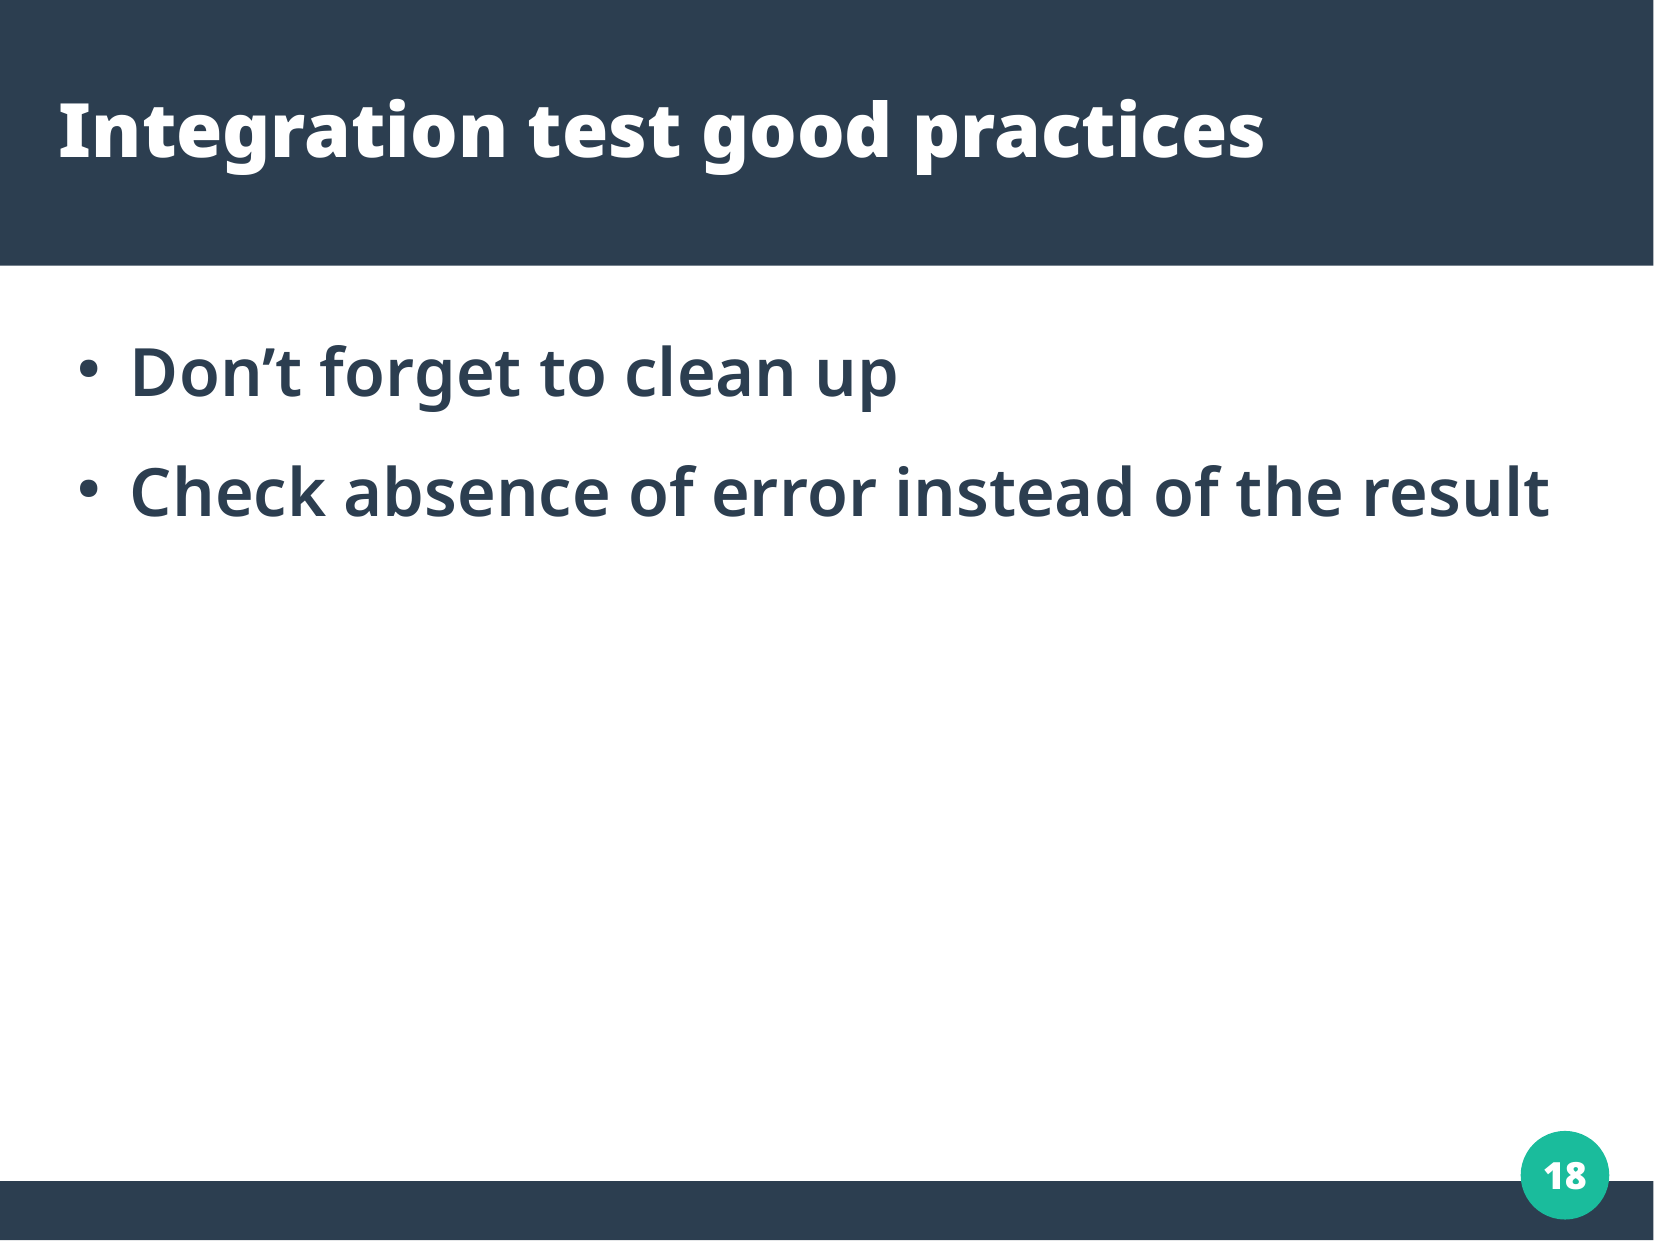

# Integration test good practices
Don’t forget to clean up
Check absence of error instead of the result
18